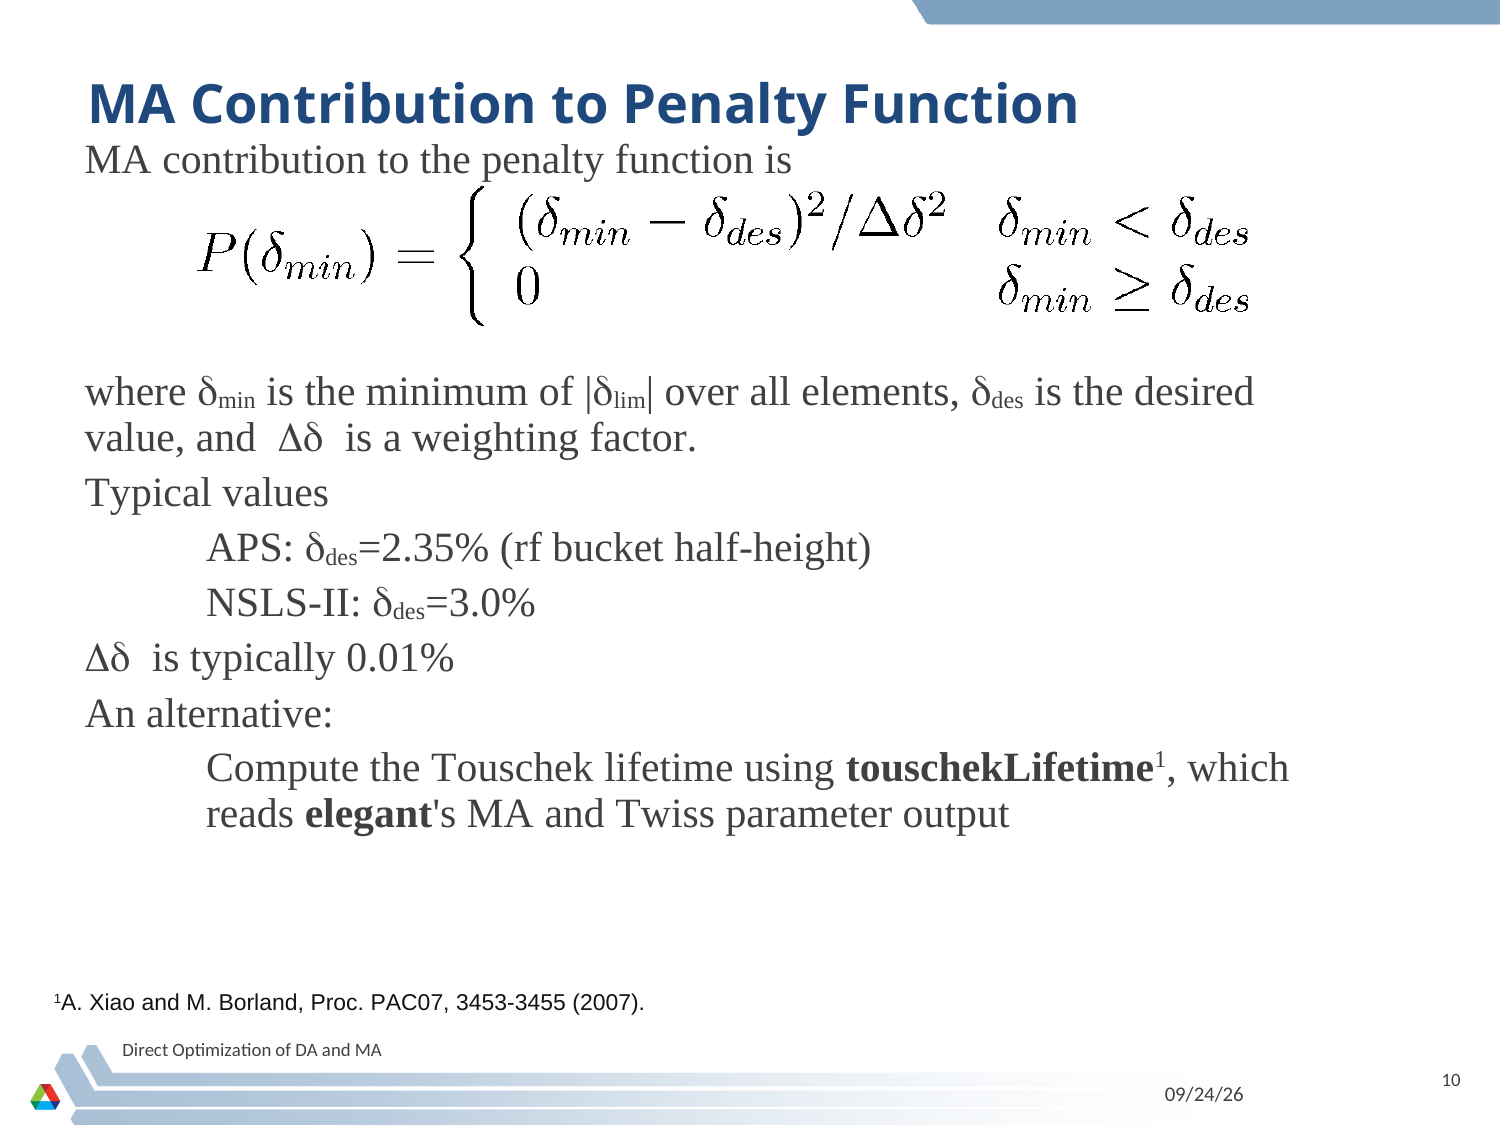

MA Contribution to Penalty Function
# MA contribution to the penalty function is where min is the minimum of |lim| over all elements, des is the desired value, and  is a weighting factor.
Typical values
APS: des=2.35% (rf bucket half-height)
NSLS-II: des=3.0%
 is typically 0.01%
An alternative:
Compute the Touschek lifetime using touschekLifetime1, which reads elegant's MA and Twiss parameter output
1A. Xiao and M. Borland, Proc. PAC07, 3453-3455 (2007).
Direct Optimization of DA and MA
10
1M. Belgrounne et al., Proc. PAC03, 896-898 (2003).